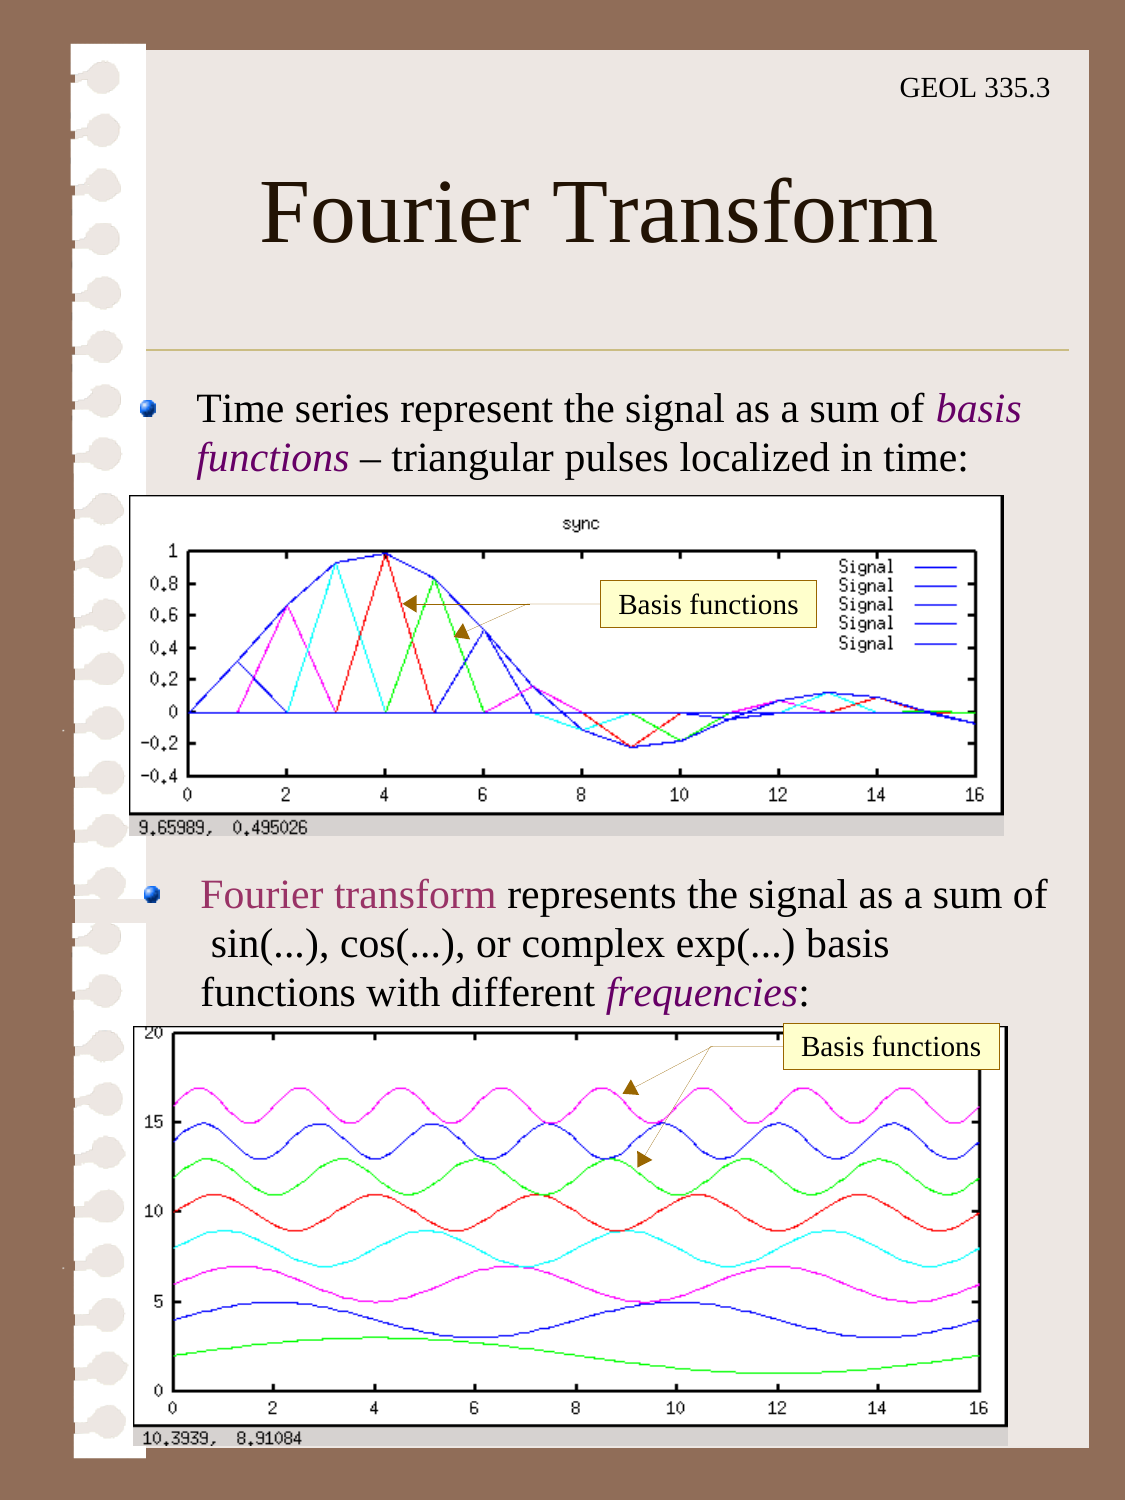

# Fourier Transform
Time series represent the signal as a sum of basis functions – triangular pulses localized in time:
Fourier transform represents the signal as a sum of sin(...), cos(...), or complex exp(...) basis functions with different frequencies: